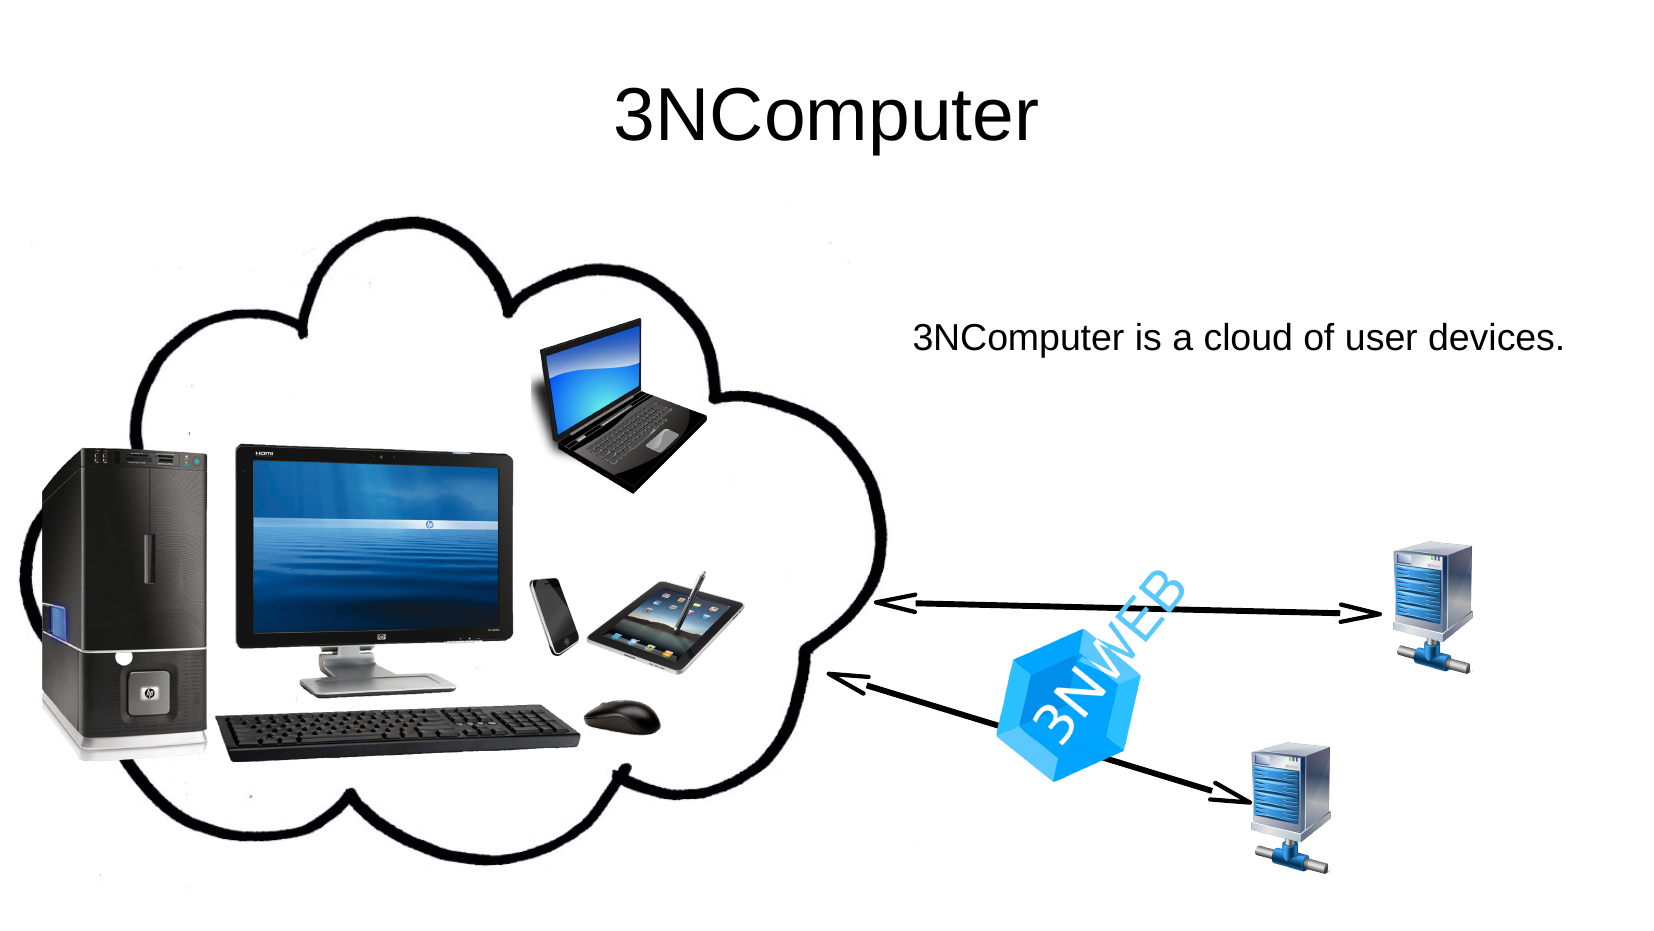

# 3NComputer
3NComputer is a cloud of user devices.